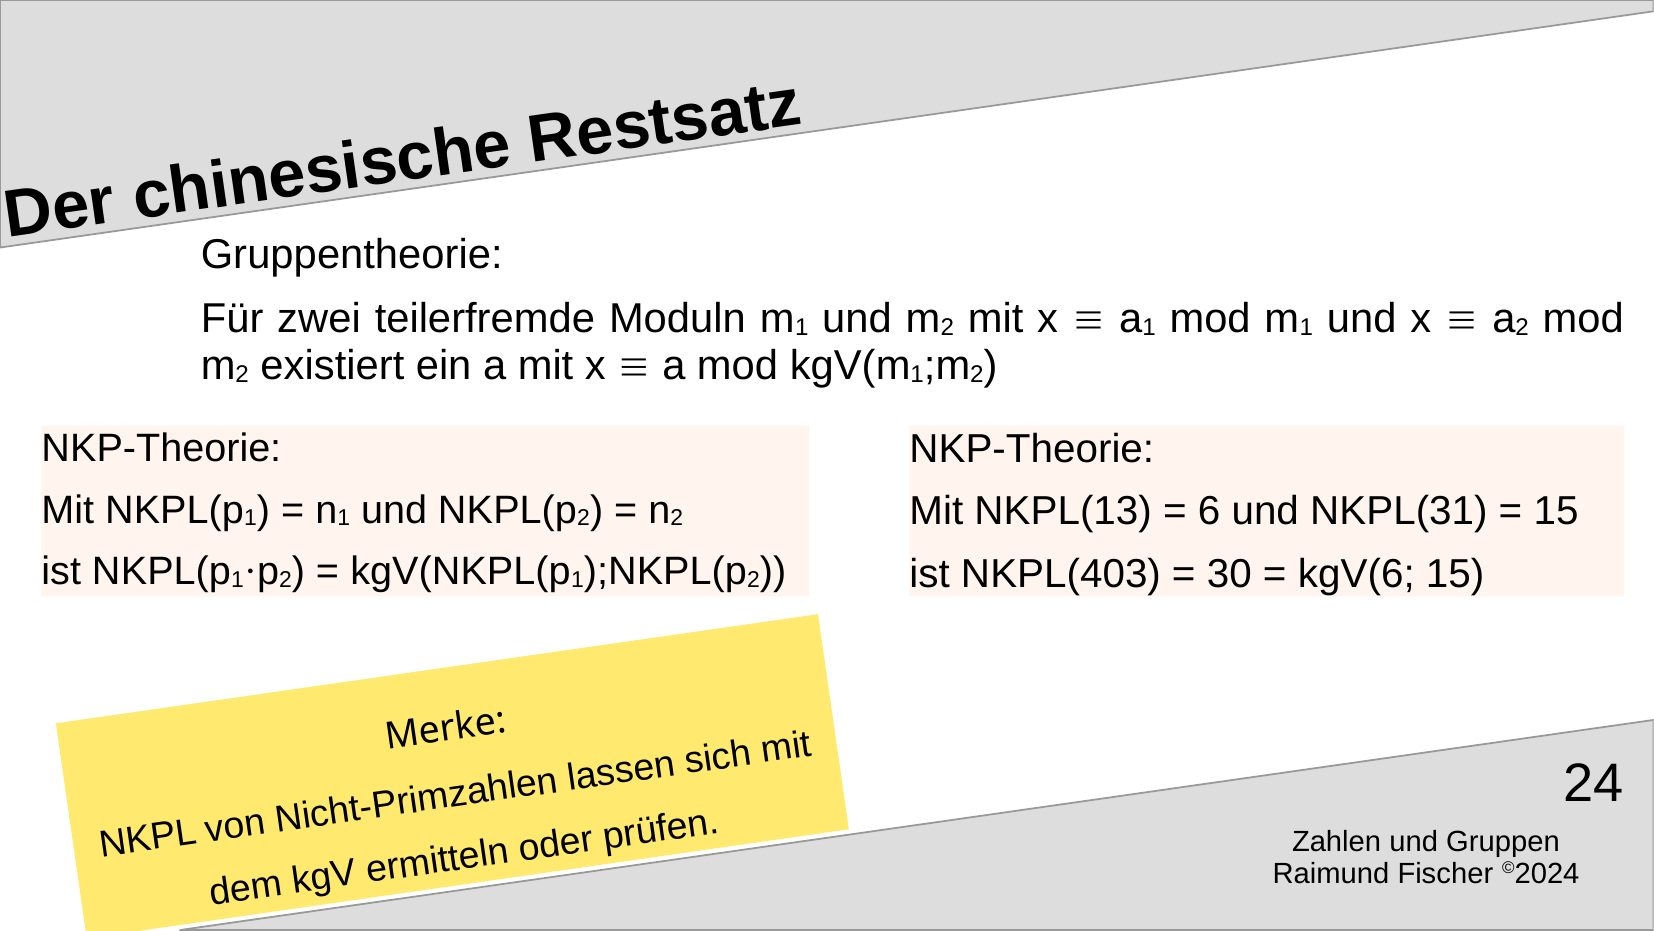

# Der chinesische Restsatz
Gruppentheorie:
Für zwei teilerfremde Moduln m1 und m2 mit x  a1 mod m1 und x  a2 mod m2 existiert ein a mit x  a mod kgV(m1;m2)
NKP-Theorie:
Mit NKPL(p1) = n1 und NKPL(p2) = n2
ist NKPL(p1·p2) = kgV(NKPL(p1);NKPL(p2))
NKP-Theorie:
Mit NKPL(13) = 6 und NKPL(31) = 15
ist NKPL(403) = 30 = kgV(6; 15)
Merke:
NKPL von Nicht-Primzahlen lassen sich mit dem kgV ermitteln oder prüfen.
24